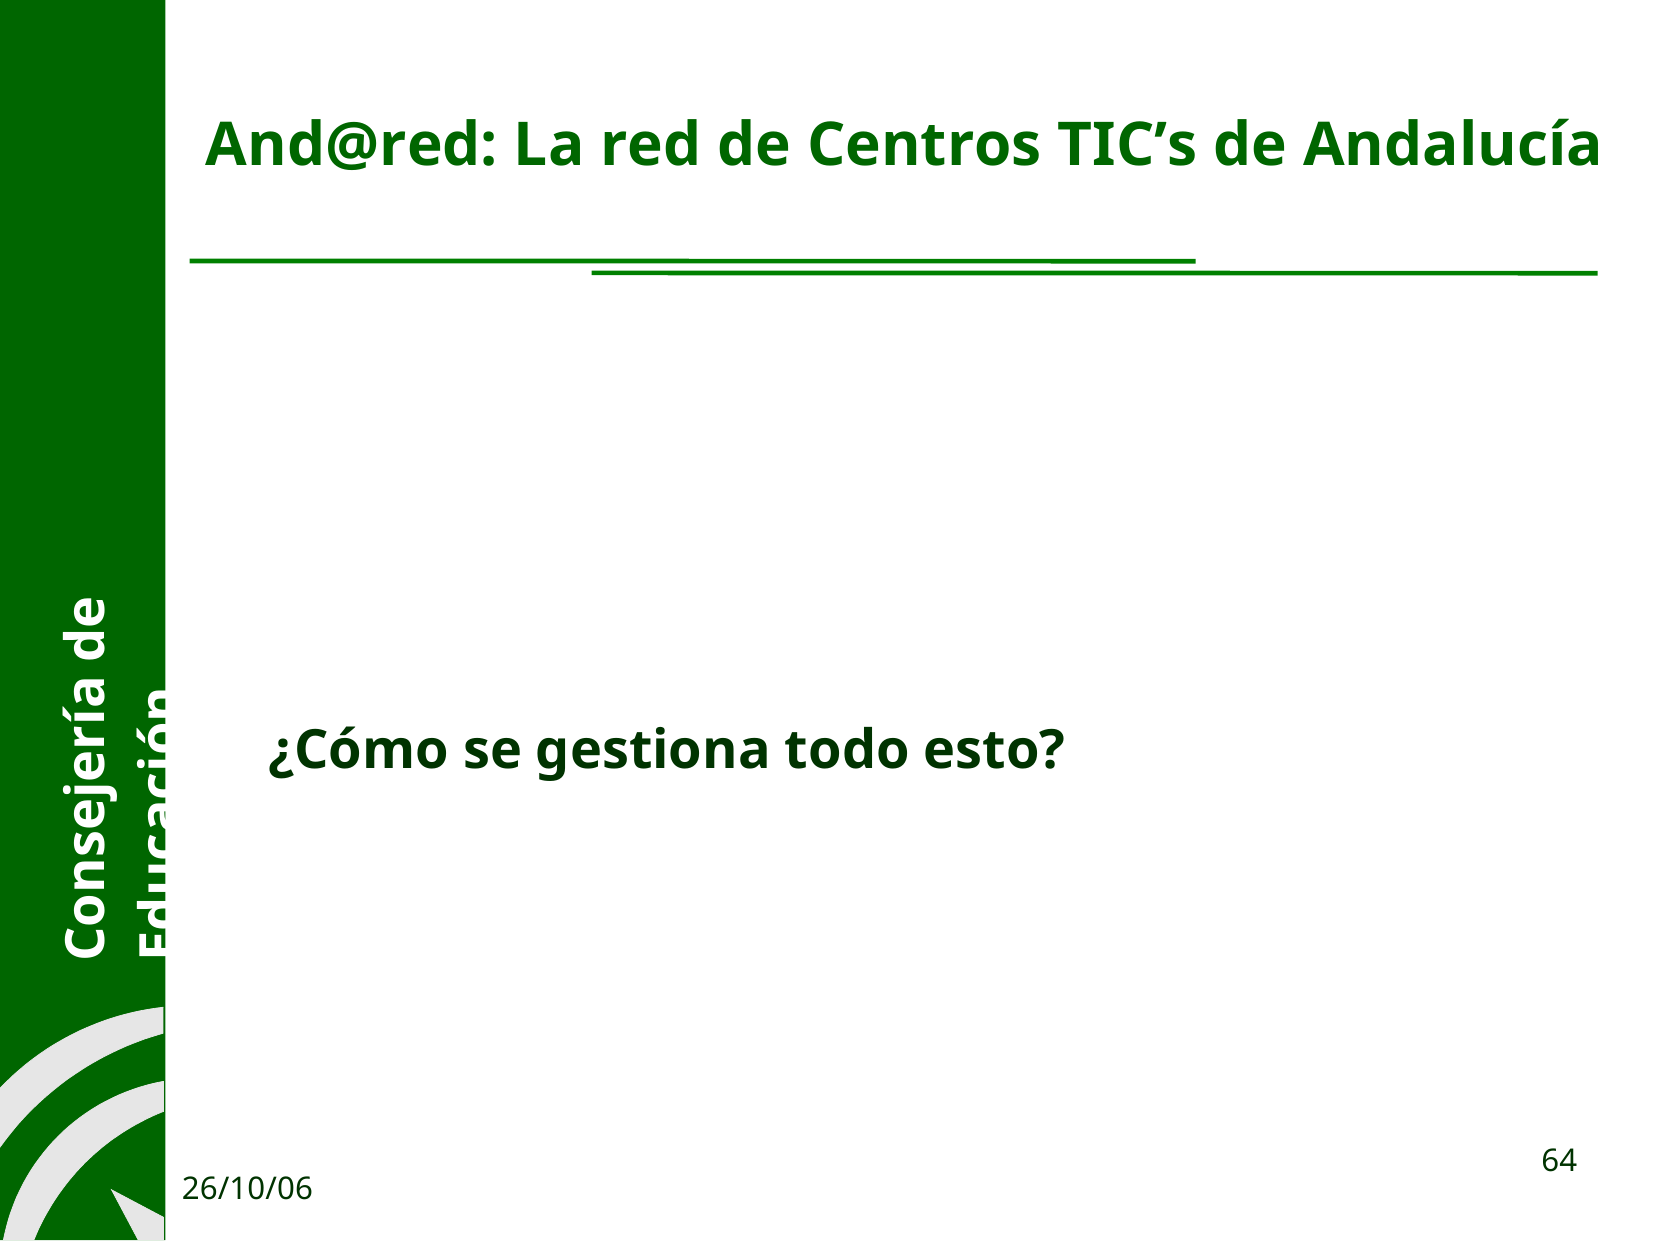

And@red: La red de Centros TIC’s de Andalucía
# ¿Cómo se gestiona todo esto?
64